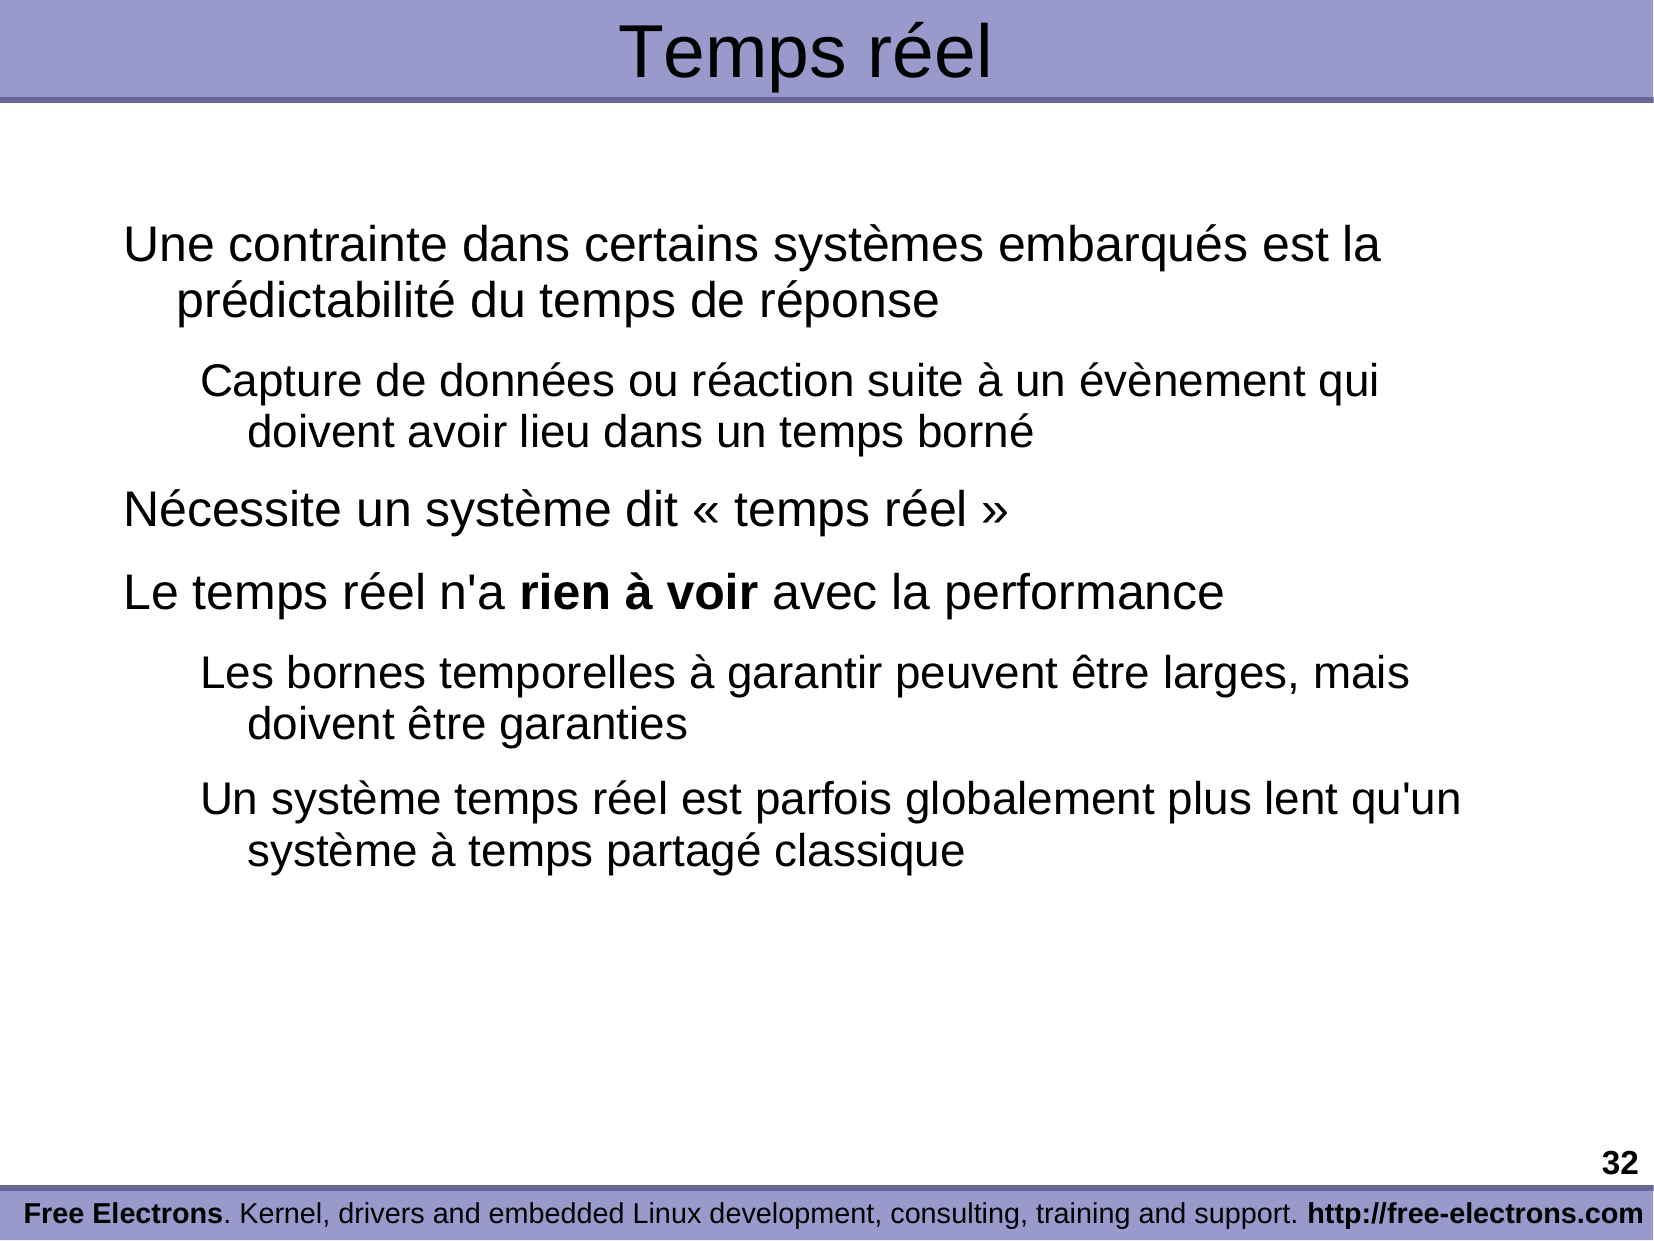

# Temps réel
Une contrainte dans certains systèmes embarqués est la prédictabilité du temps de réponse
Capture de données ou réaction suite à un évènement qui doivent avoir lieu dans un temps borné
Nécessite un système dit « temps réel »
Le temps réel n'a rien à voir avec la performance
Les bornes temporelles à garantir peuvent être larges, mais doivent être garanties
Un système temps réel est parfois globalement plus lent qu'un système à temps partagé classique